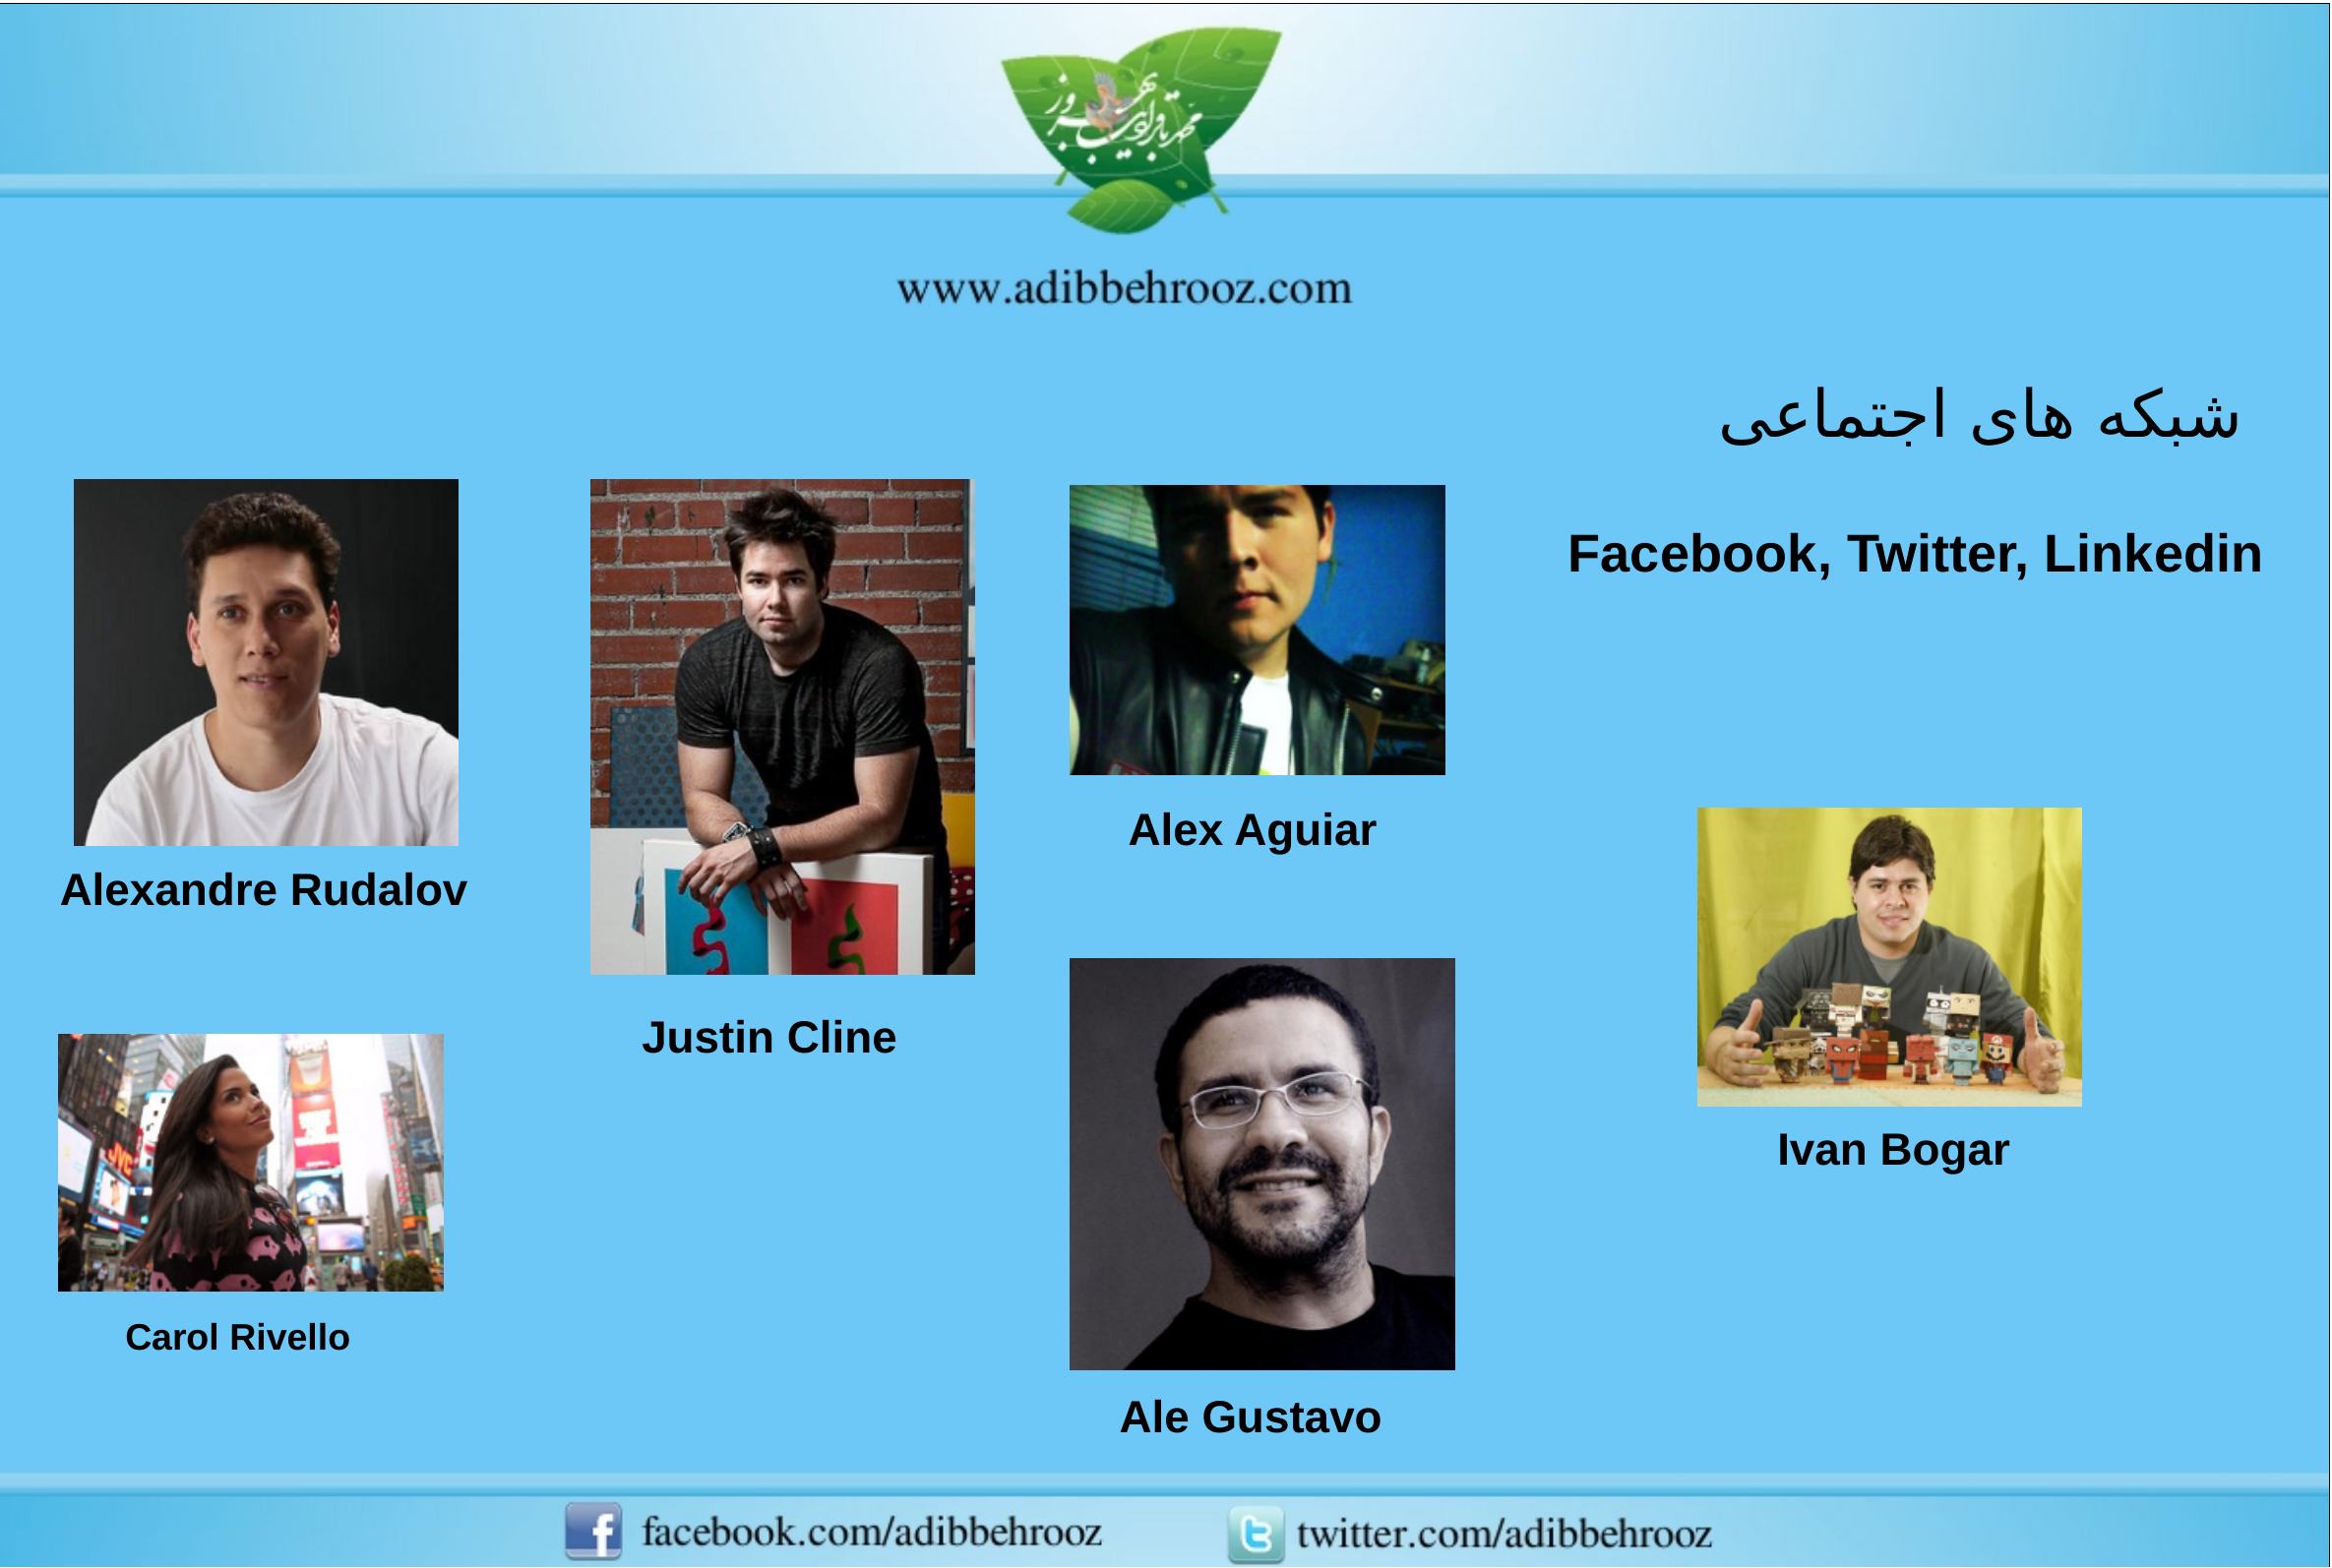

#
شبکه های اجتماعی
Facebook, Twitter, Linkedin
Alex Aguiar
Alexandre Rudalov
Justin Cline
Ivan Bogar
Carol Rivello
Ale Gustavo